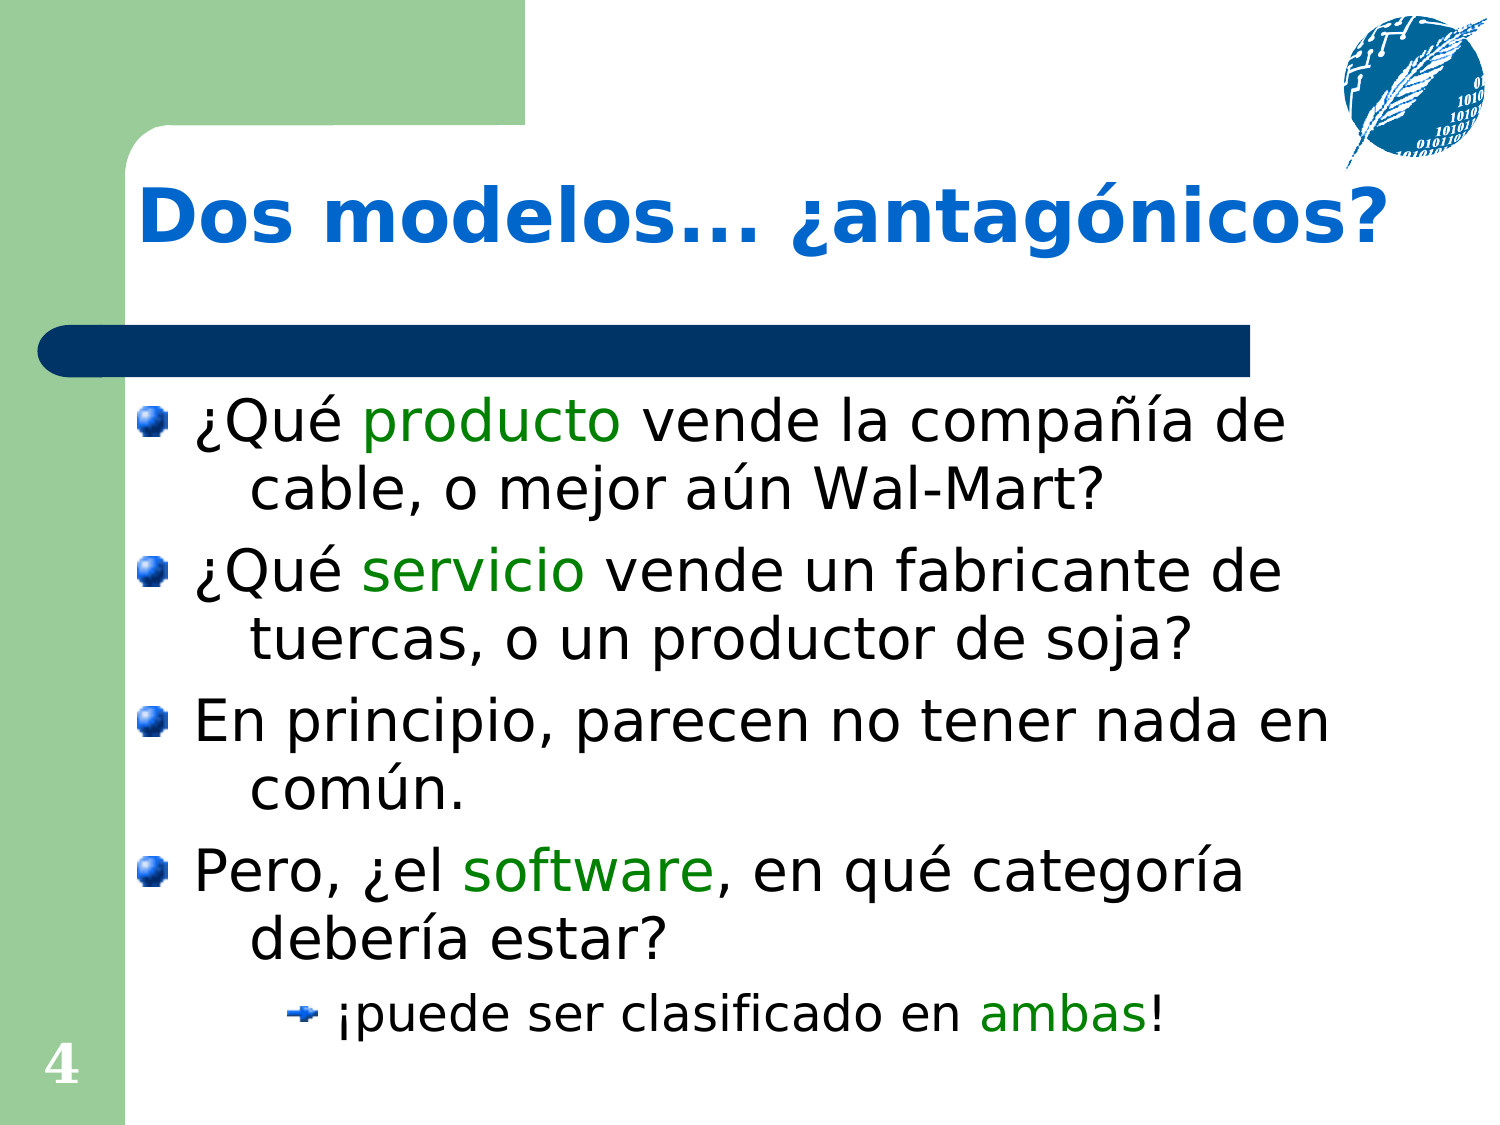

# Dos modelos... ¿antagónicos?
¿Qué producto vende la compañía de cable, o mejor aún Wal-Mart?
¿Qué servicio vende un fabricante de tuercas, o un productor de soja?
En principio, parecen no tener nada en común.
Pero, ¿el software, en qué categoría debería estar?
¡puede ser clasificado en ambas!
4